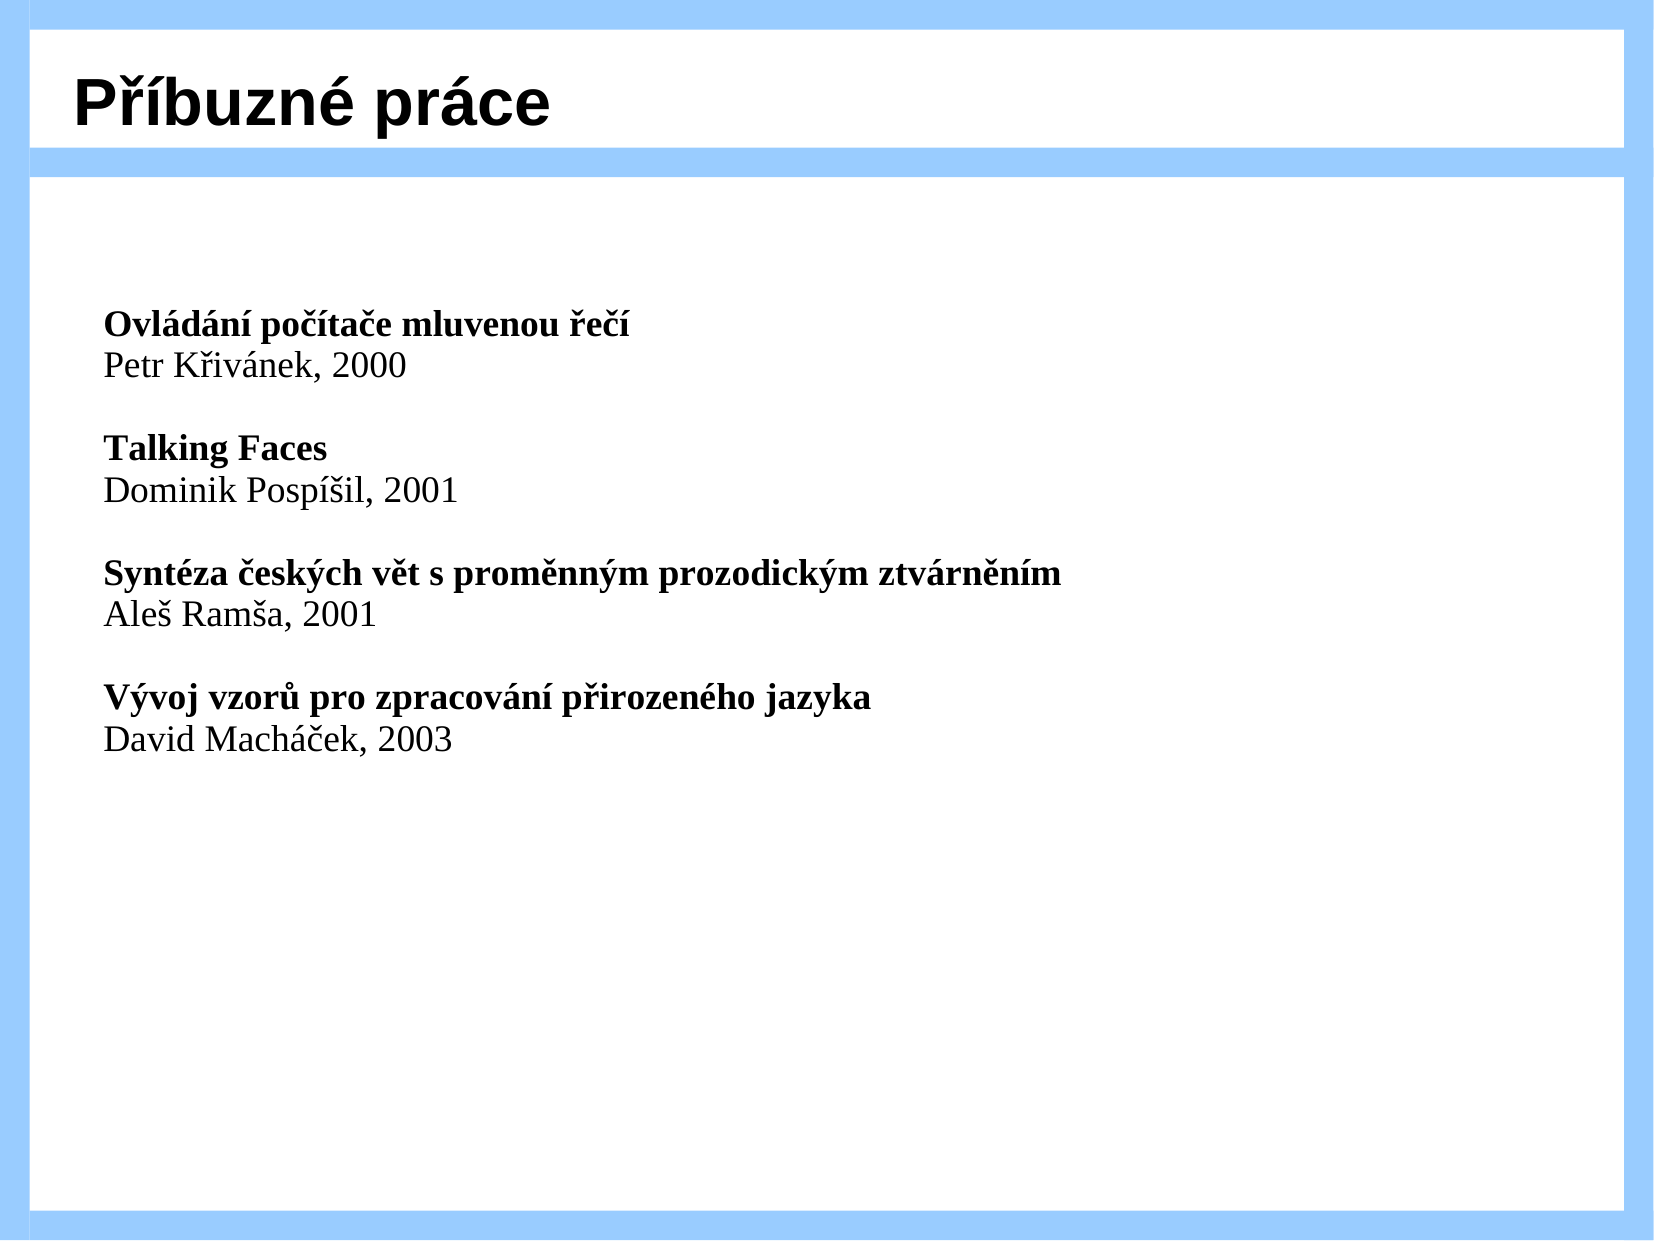

Příbuzné práce
Ovládání počítače mluvenou řečí
Petr Křivánek, 2000
Talking Faces
Dominik Pospíšil, 2001
Syntéza českých vět s proměnným prozodickým ztvárněním
Aleš Ramša, 2001
Vývoj vzorů pro zpracování přirozeného jazyka
David Macháček, 2003